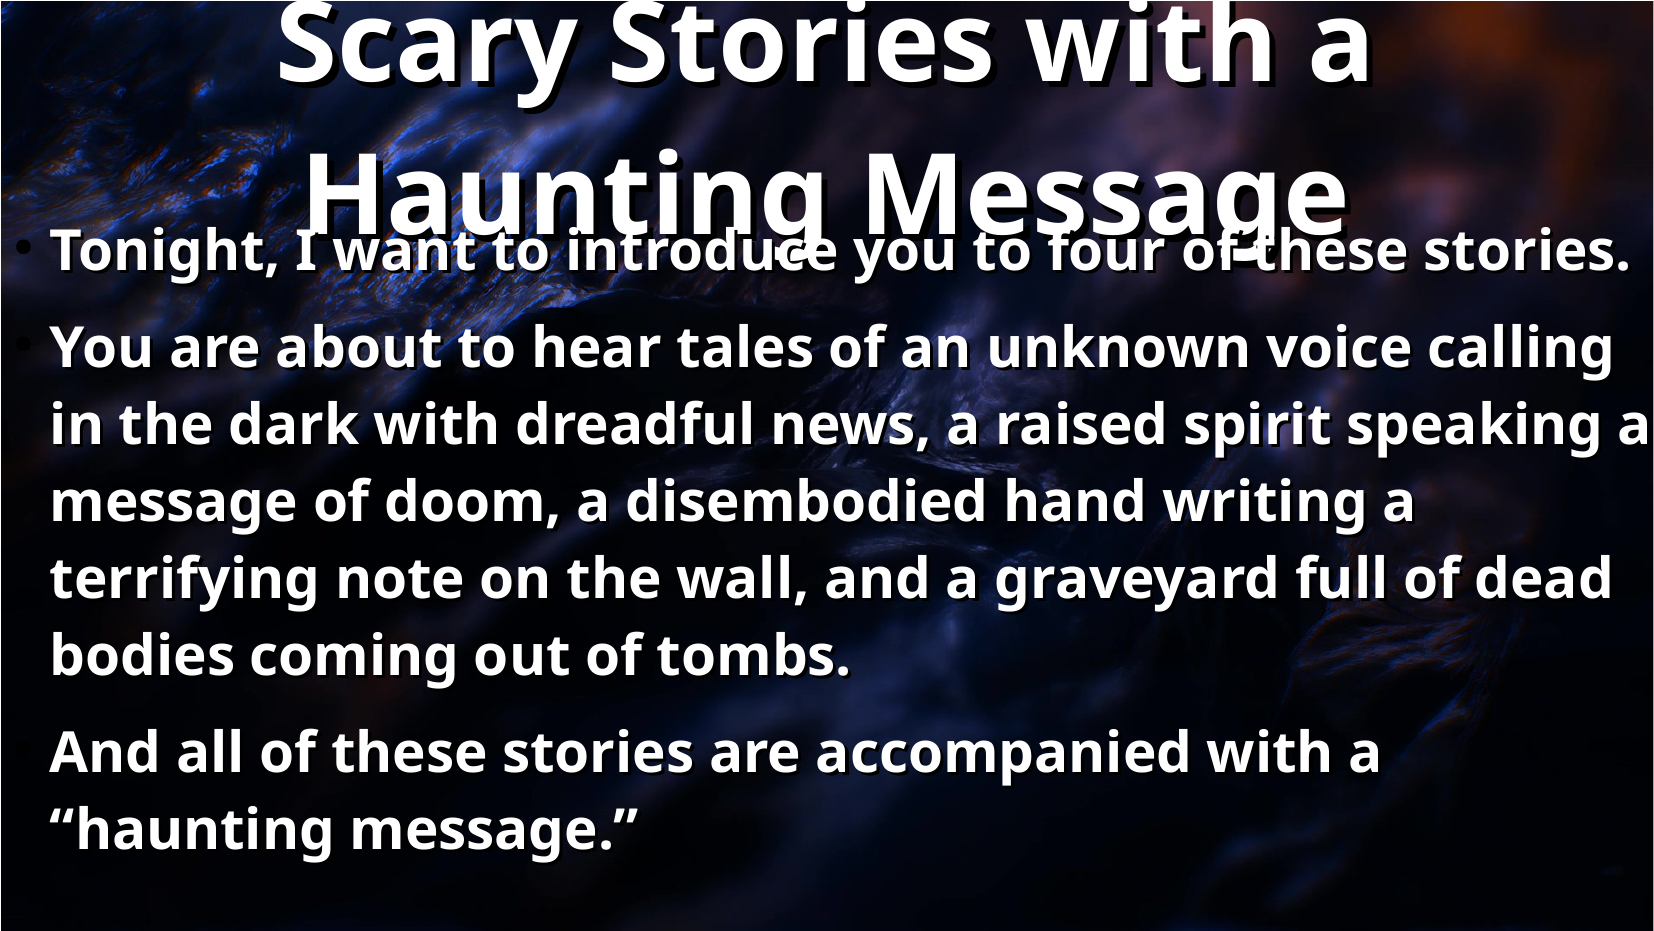

# Scary Stories with a Haunting Message
Tonight, I want to introduce you to four of these stories.
You are about to hear tales of an unknown voice calling in the dark with dreadful news, a raised spirit speaking a message of doom, a disembodied hand writing a terrifying note on the wall, and a graveyard full of dead bodies coming out of tombs.
And all of these stories are accompanied with a “haunting message.”